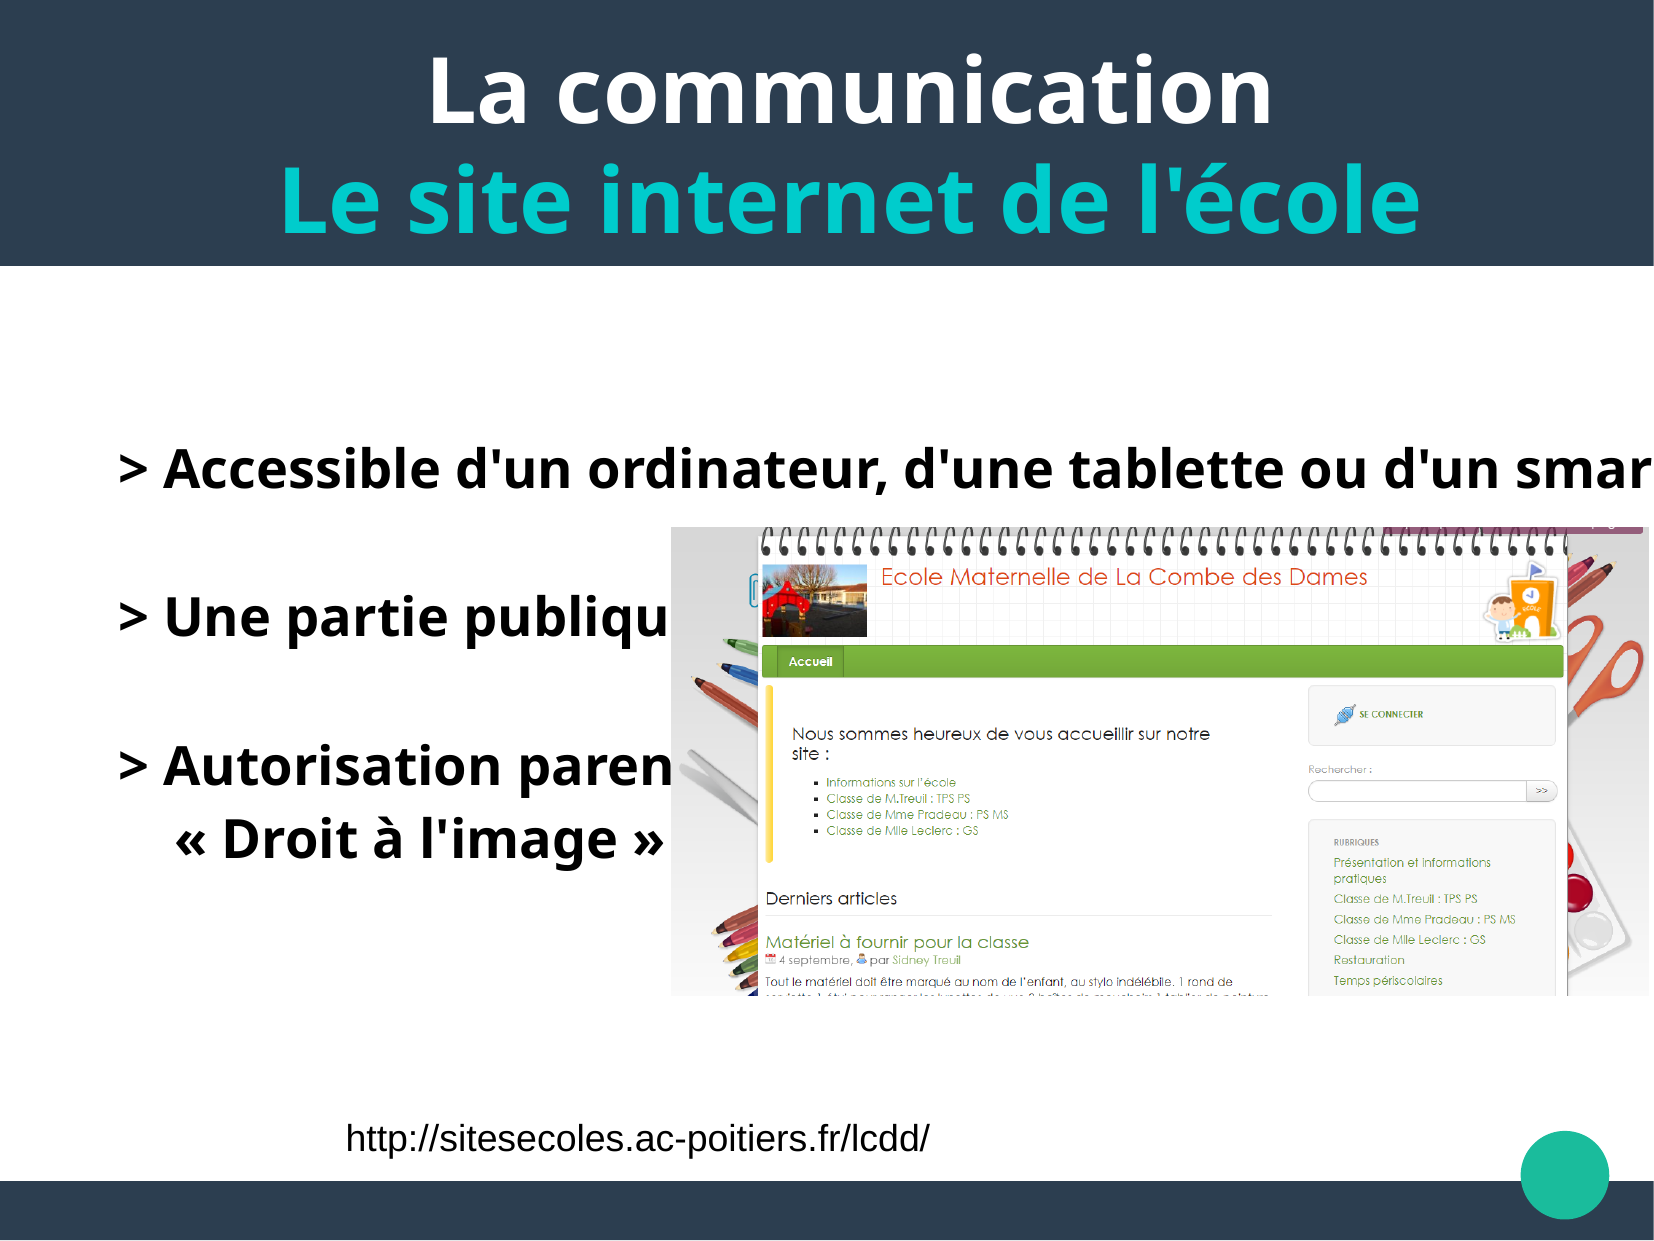

# La communication Le site internet de l'école
> Accessible d'un ordinateur, d'une tablette ou d'un smartphone
> Une partie publique
> Autorisation parentale
 « Droit à l'image »
http://sitesecoles.ac-poitiers.fr/lcdd/